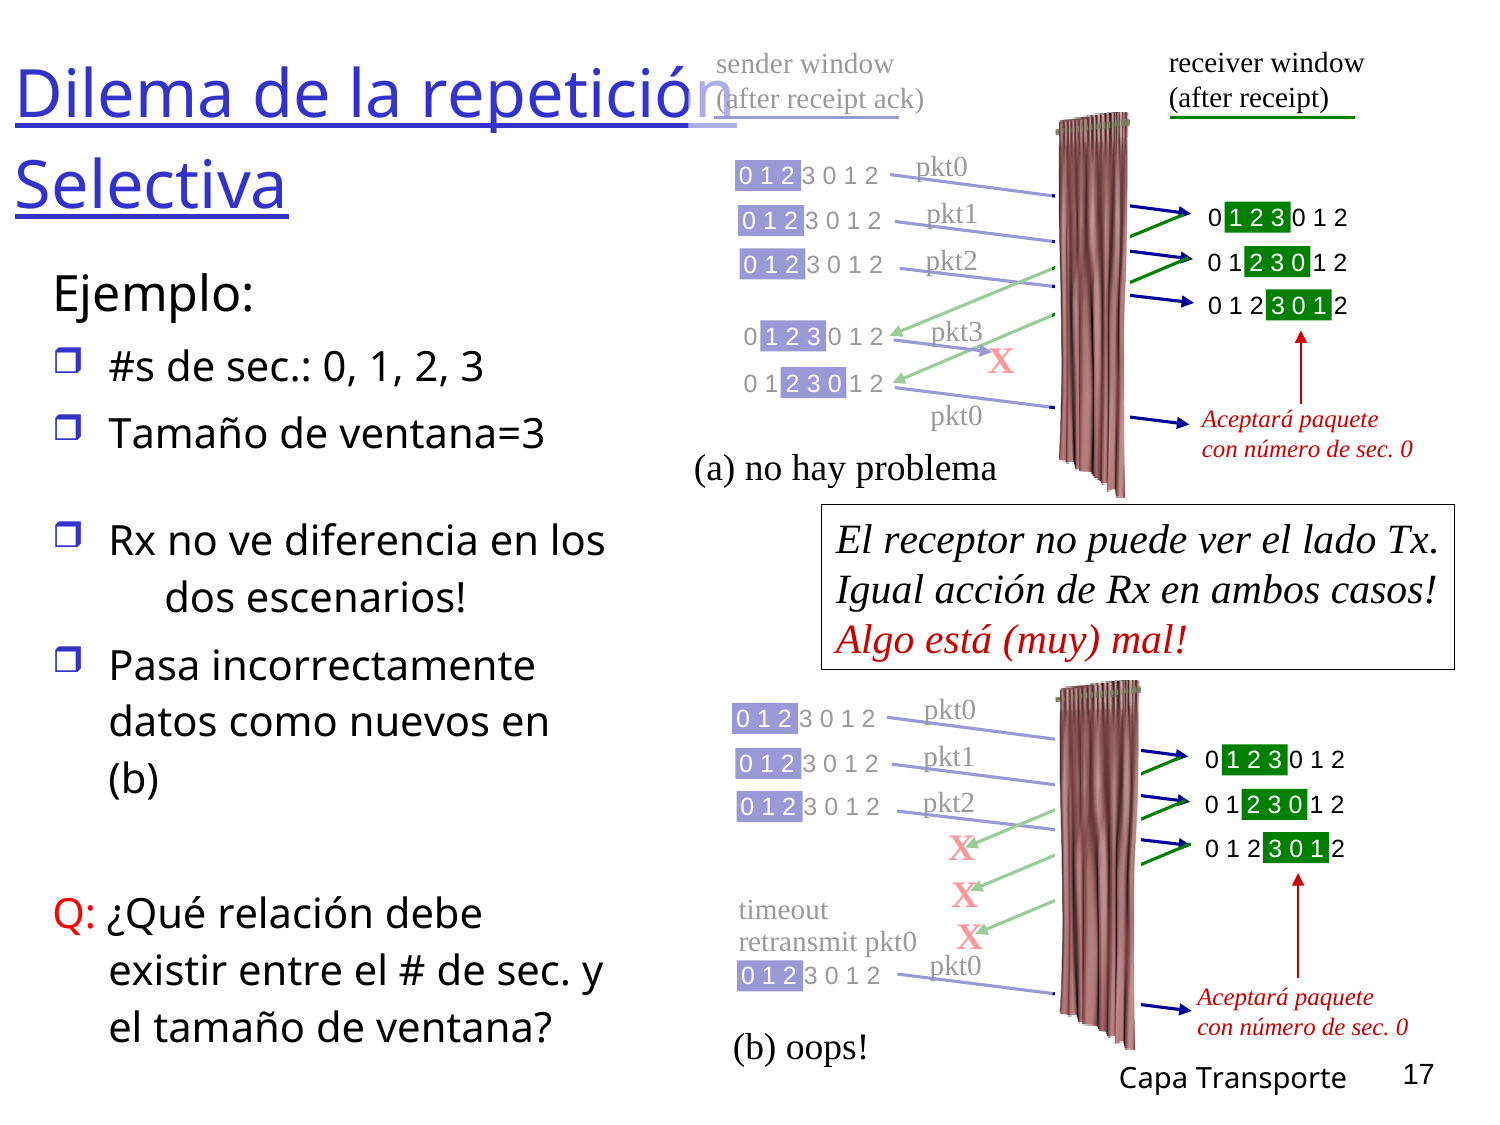

# Dilema de la repetición Selectiva
receiver window
(after receipt)
sender window
(after receipt ack)
pkt0
0 1 2 3 0 1 2
pkt1
0 1 2 3 0 1 2
0 1 2 3 0 1 2
pkt2
0 1 2 3 0 1 2
0 1 2 3 0 1 2
0 1 2 3 0 1 2
pkt3
0 1 2 3 0 1 2
X
0 1 2 3 0 1 2
pkt0
Aceptará paquete
con número de sec. 0
(a) no hay problema
Ejemplo:
#s de sec.: 0, 1, 2, 3
Tamaño de ventana=3
Rx no ve diferencia en los dos escenarios!
Pasa incorrectamente datos como nuevos en (b)‏
Q: ¿Qué relación debe existir entre el # de sec. y el tamaño de ventana?
El receptor no puede ver el lado Tx.
Igual acción de Rx en ambos casos!
Algo está (muy) mal!
pkt0
0 1 2 3 0 1 2
pkt1
0 1 2 3 0 1 2
0 1 2 3 0 1 2
pkt2
0 1 2 3 0 1 2
0 1 2 3 0 1 2
X
0 1 2 3 0 1 2
X
timeout
retransmit pkt0
X
pkt0
0 1 2 3 0 1 2
Aceptará paquete
con número de sec. 0
(b) oops!
17